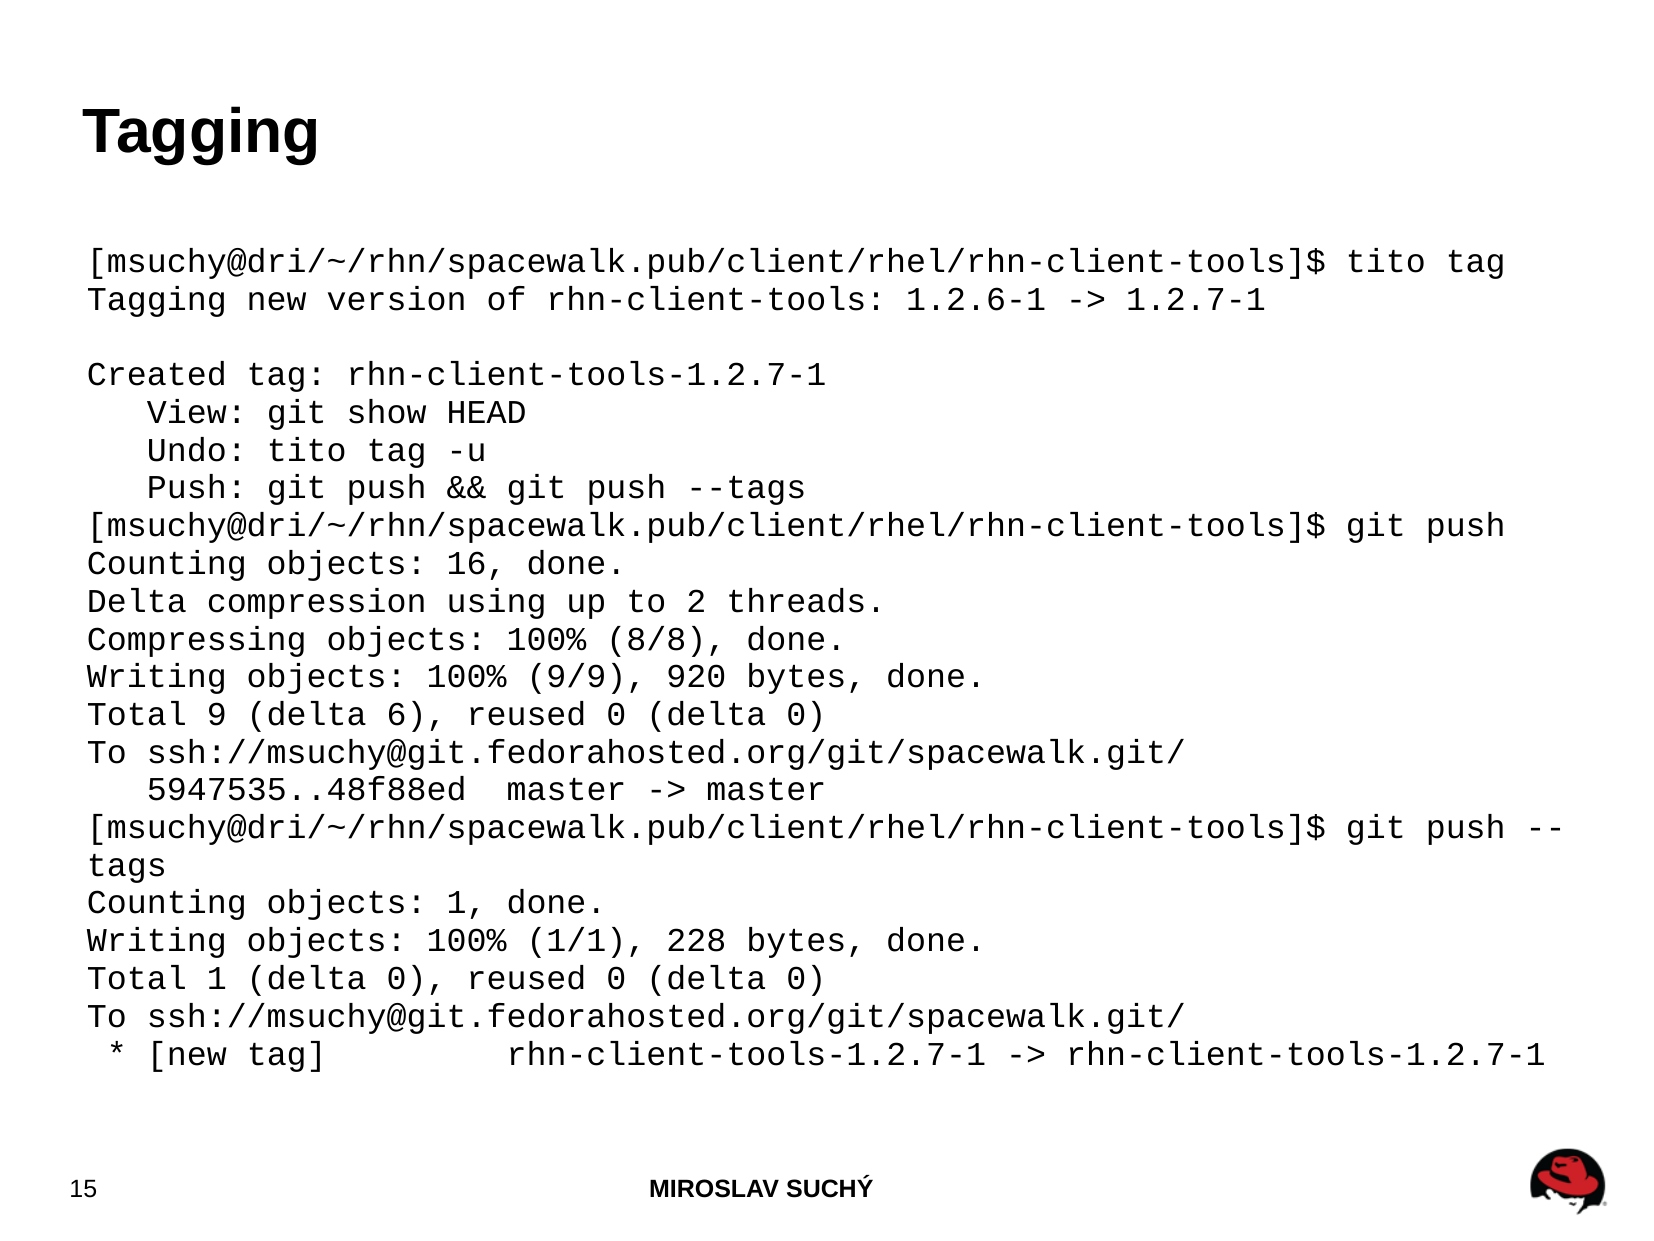

# Tagging
[msuchy@dri/~/rhn/spacewalk.pub/client/rhel/rhn-client-tools]$ tito tag
Tagging new version of rhn-client-tools: 1.2.6-1 -> 1.2.7-1
Created tag: rhn-client-tools-1.2.7-1
 View: git show HEAD
 Undo: tito tag -u
 Push: git push && git push --tags
[msuchy@dri/~/rhn/spacewalk.pub/client/rhel/rhn-client-tools]$ git push
Counting objects: 16, done.
Delta compression using up to 2 threads.
Compressing objects: 100% (8/8), done.
Writing objects: 100% (9/9), 920 bytes, done.
Total 9 (delta 6), reused 0 (delta 0)
To ssh://msuchy@git.fedorahosted.org/git/spacewalk.git/
 5947535..48f88ed master -> master
[msuchy@dri/~/rhn/spacewalk.pub/client/rhel/rhn-client-tools]$ git push --tags
Counting objects: 1, done.
Writing objects: 100% (1/1), 228 bytes, done.
Total 1 (delta 0), reused 0 (delta 0)
To ssh://msuchy@git.fedorahosted.org/git/spacewalk.git/
 * [new tag] rhn-client-tools-1.2.7-1 -> rhn-client-tools-1.2.7-1